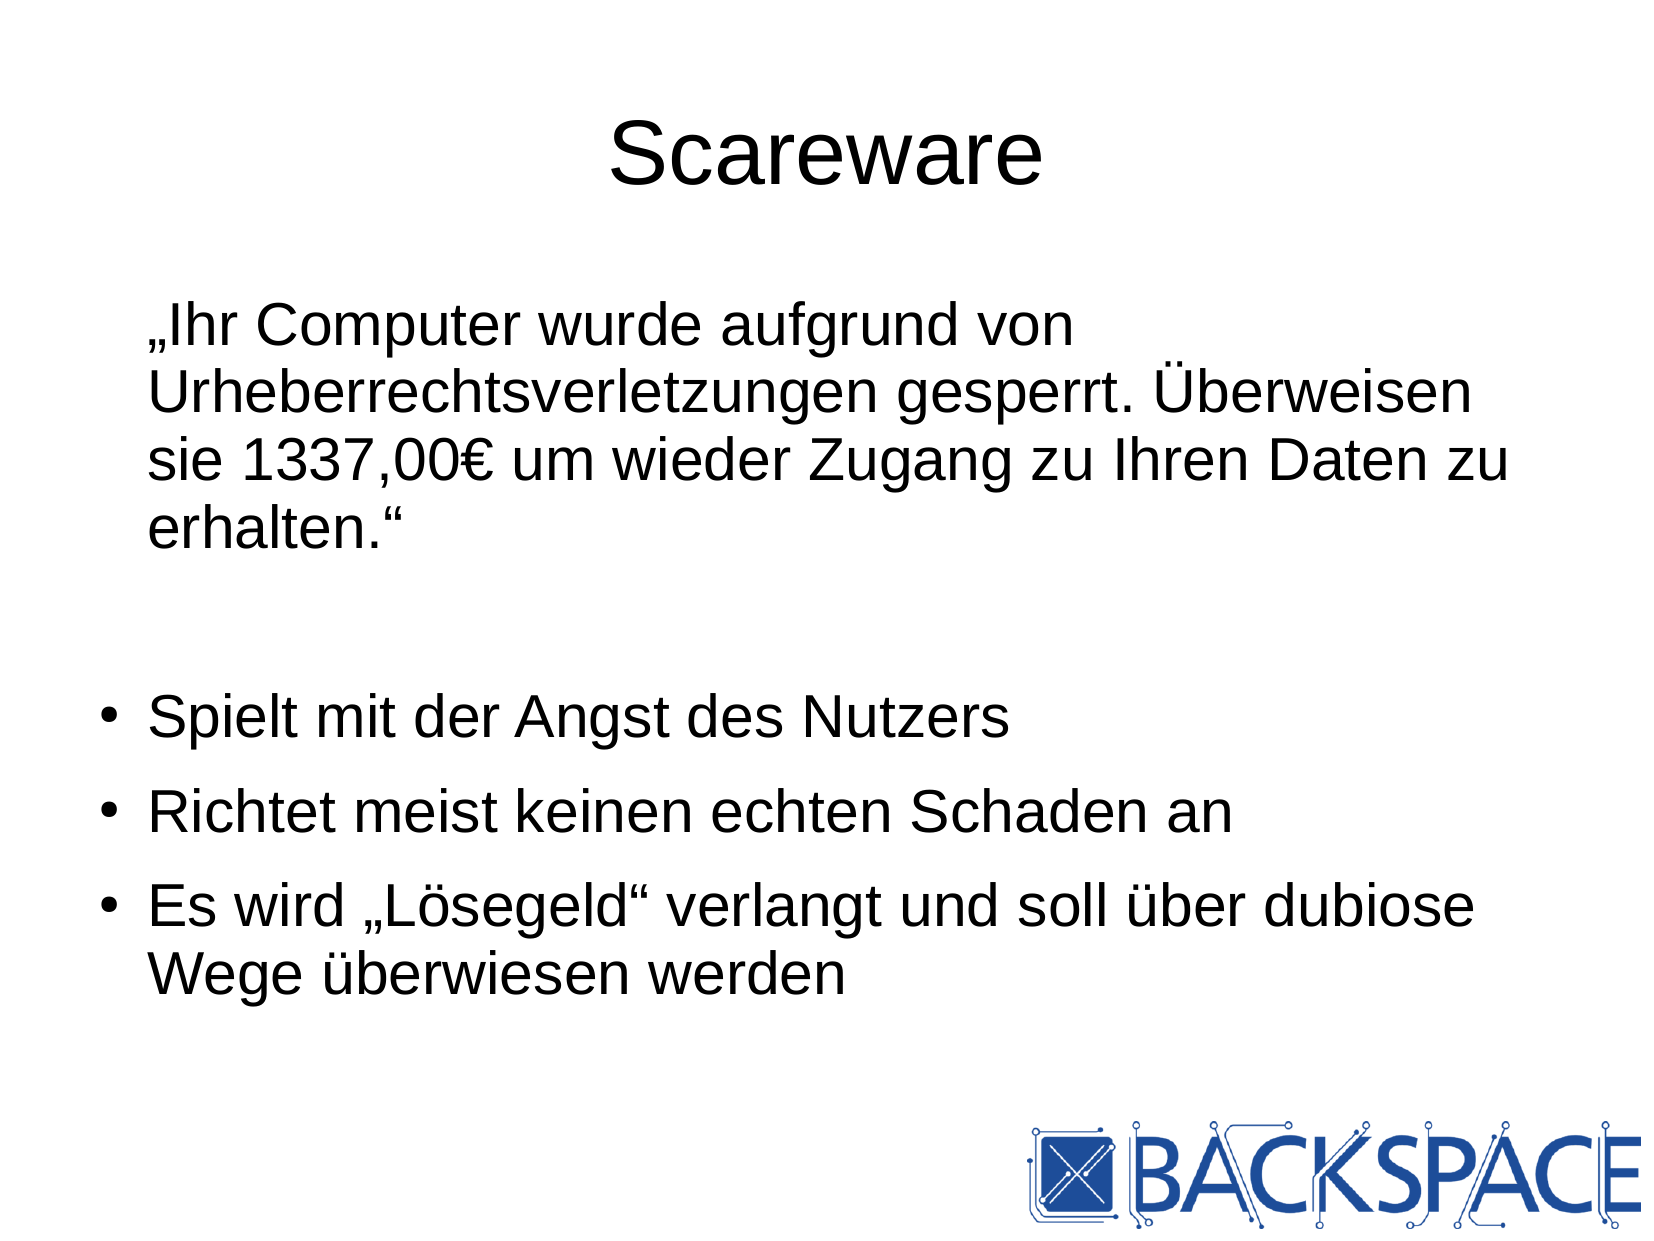

# Scareware
„Ihr Computer wurde aufgrund von Urheberrechtsverletzungen gesperrt. Überweisen sie 1337,00€ um wieder Zugang zu Ihren Daten zu erhalten.“
Spielt mit der Angst des Nutzers
Richtet meist keinen echten Schaden an
Es wird „Lösegeld“ verlangt und soll über dubiose Wege überwiesen werden